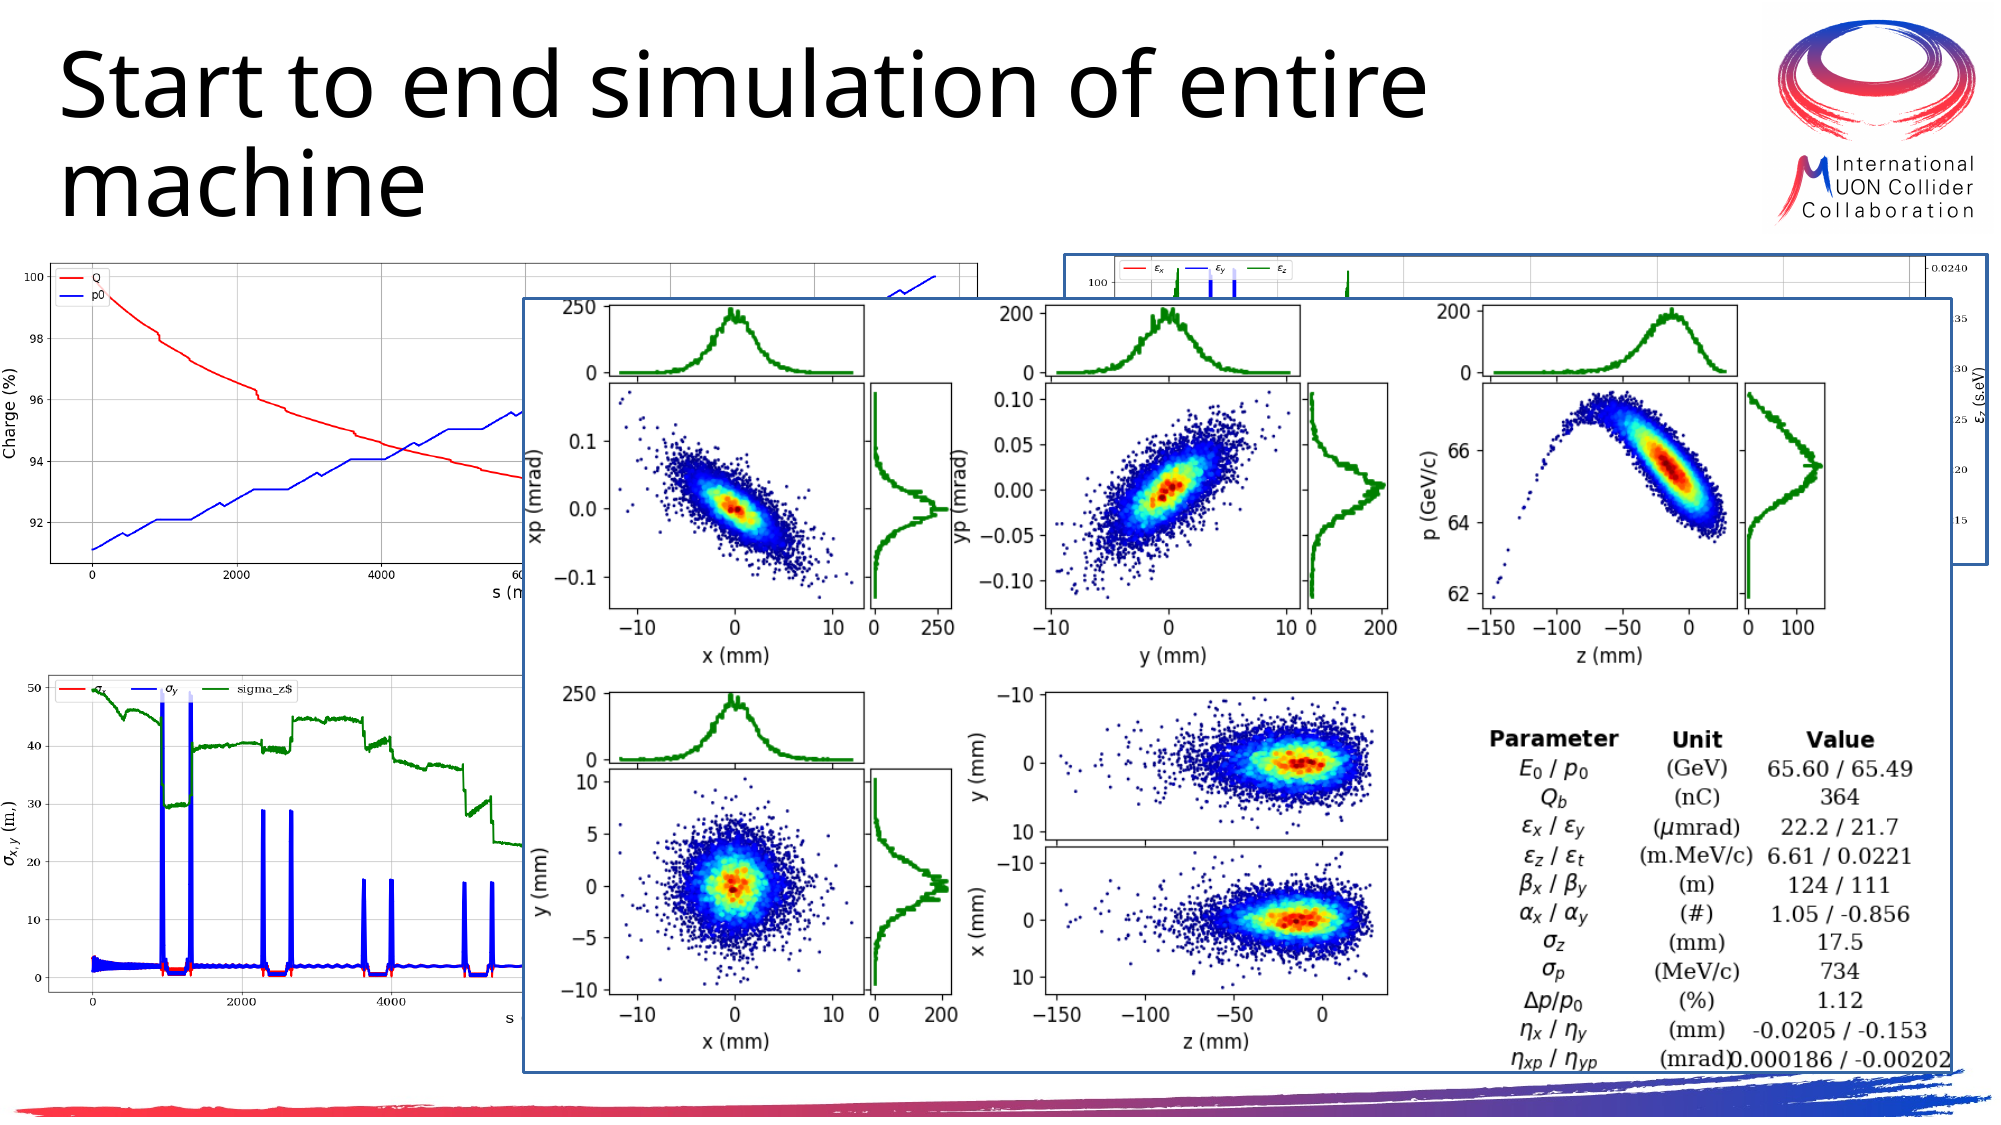

# Start to end simulation of entire machine